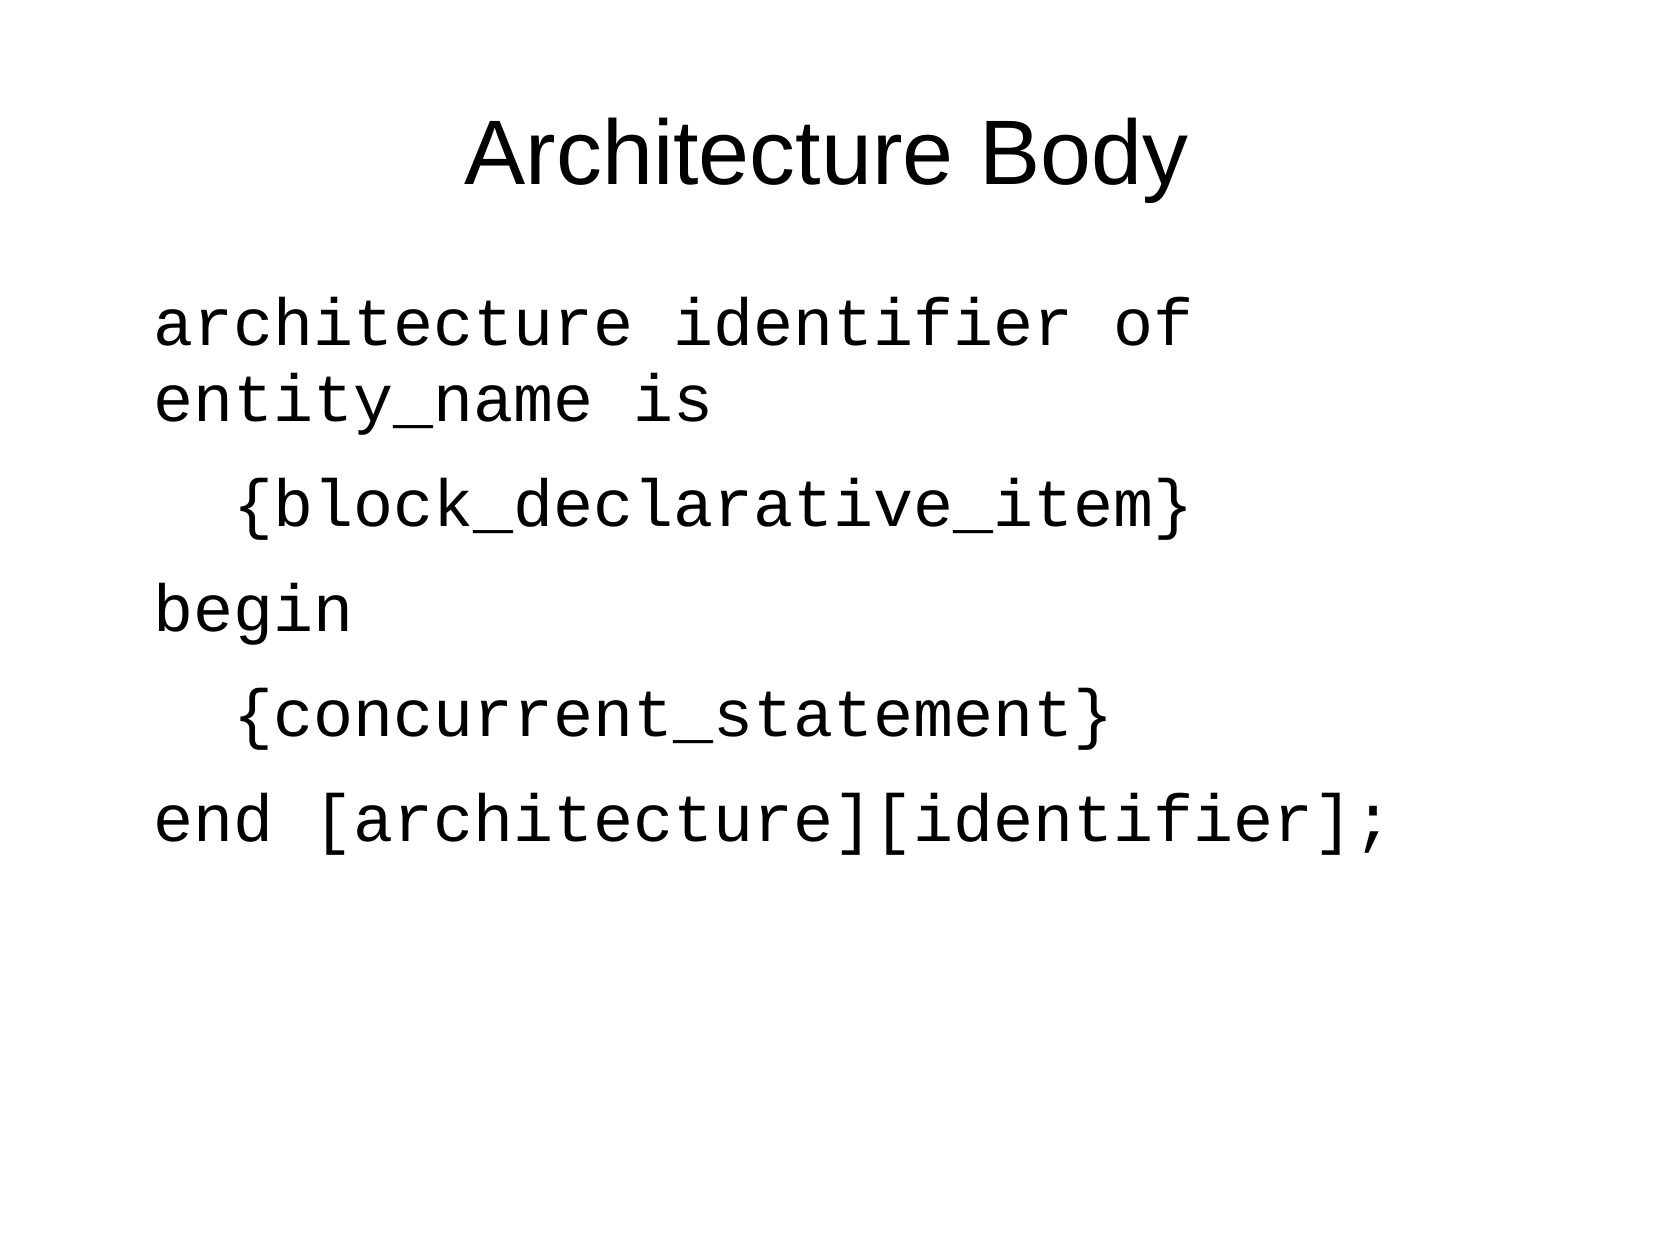

# Architecture Body
architecture identifier of entity_name is
 {block_declarative_item}
begin
 {concurrent_statement}
end [architecture][identifier];